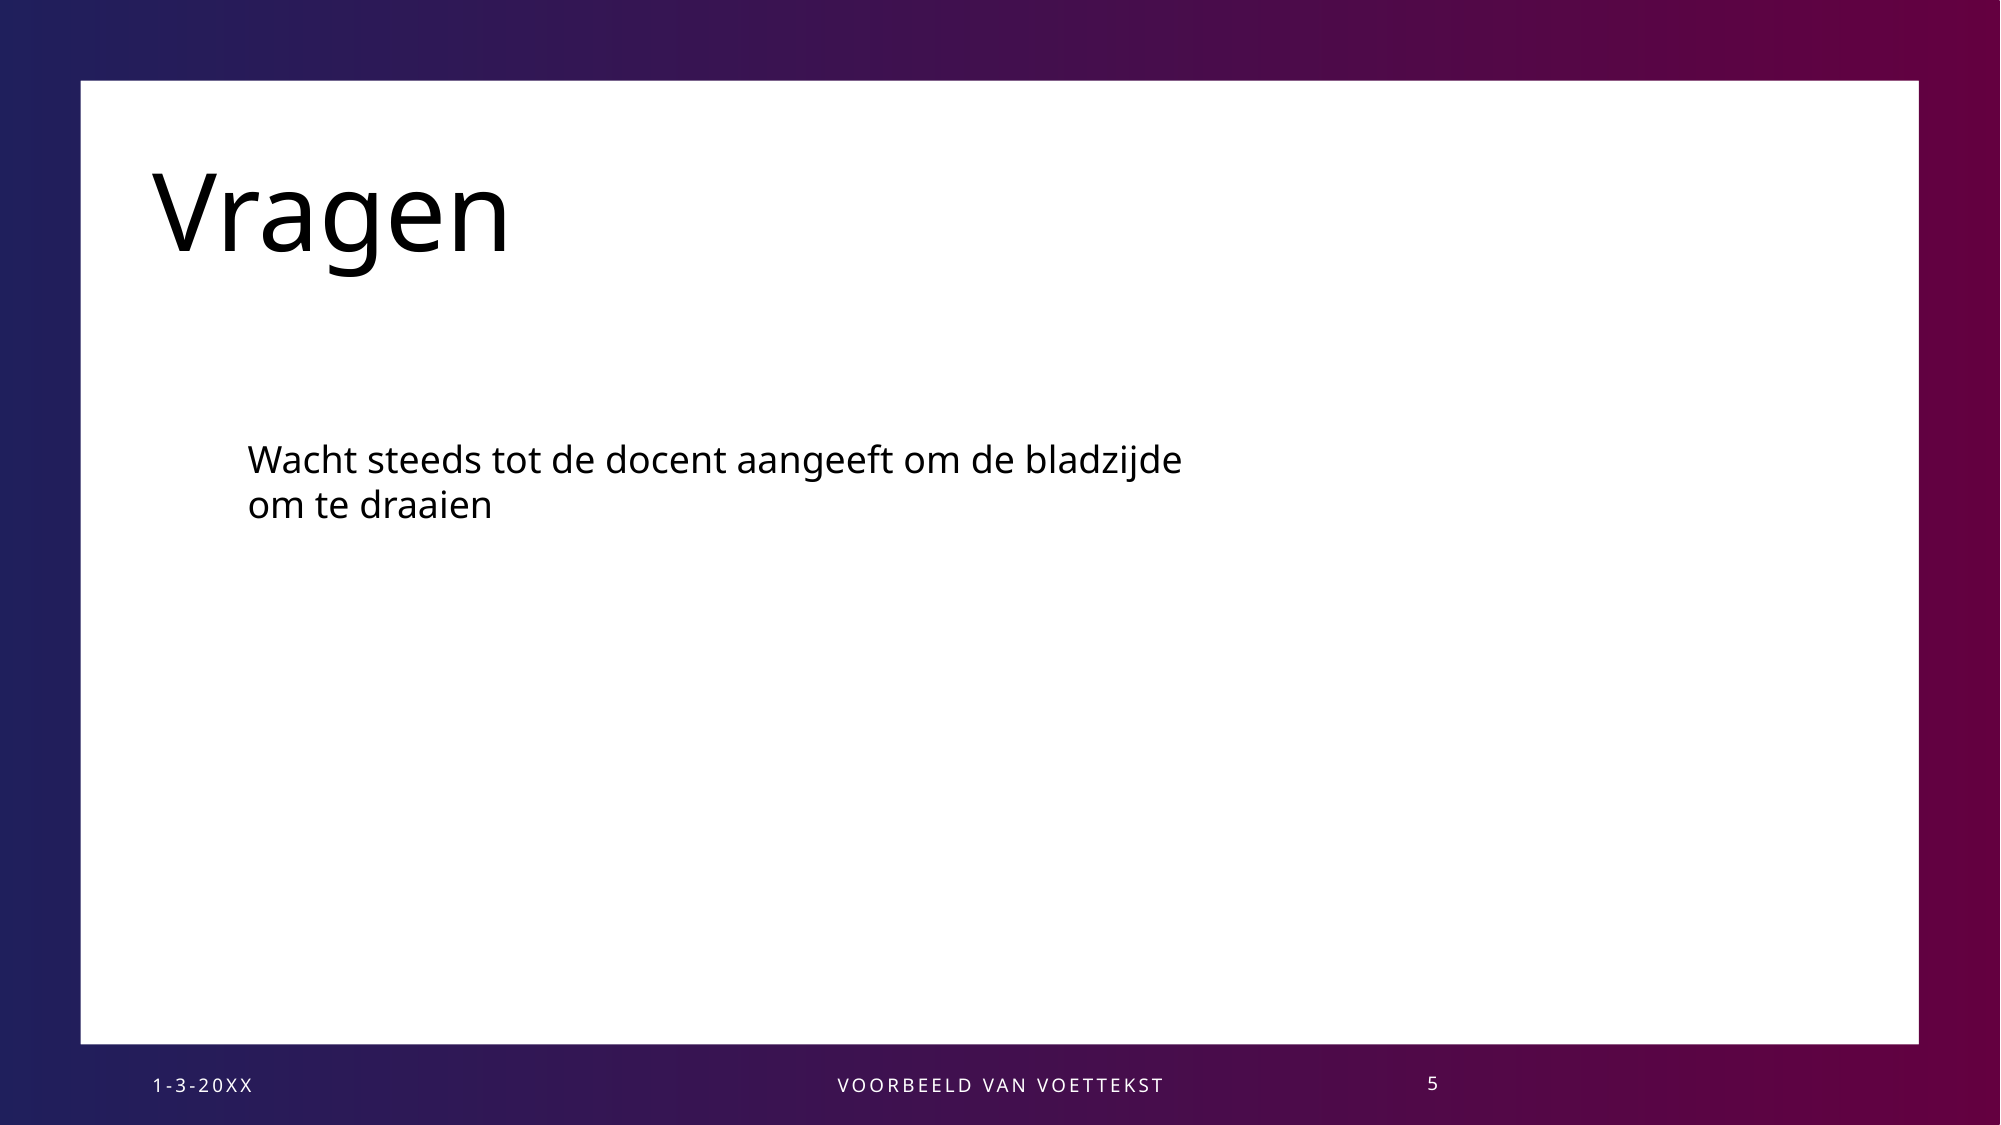

# Vragen
Wacht steeds tot de docent aangeeft om de bladzijde om te draaien
1-3-20XX
VOORBEELD VAN VOETTEKST